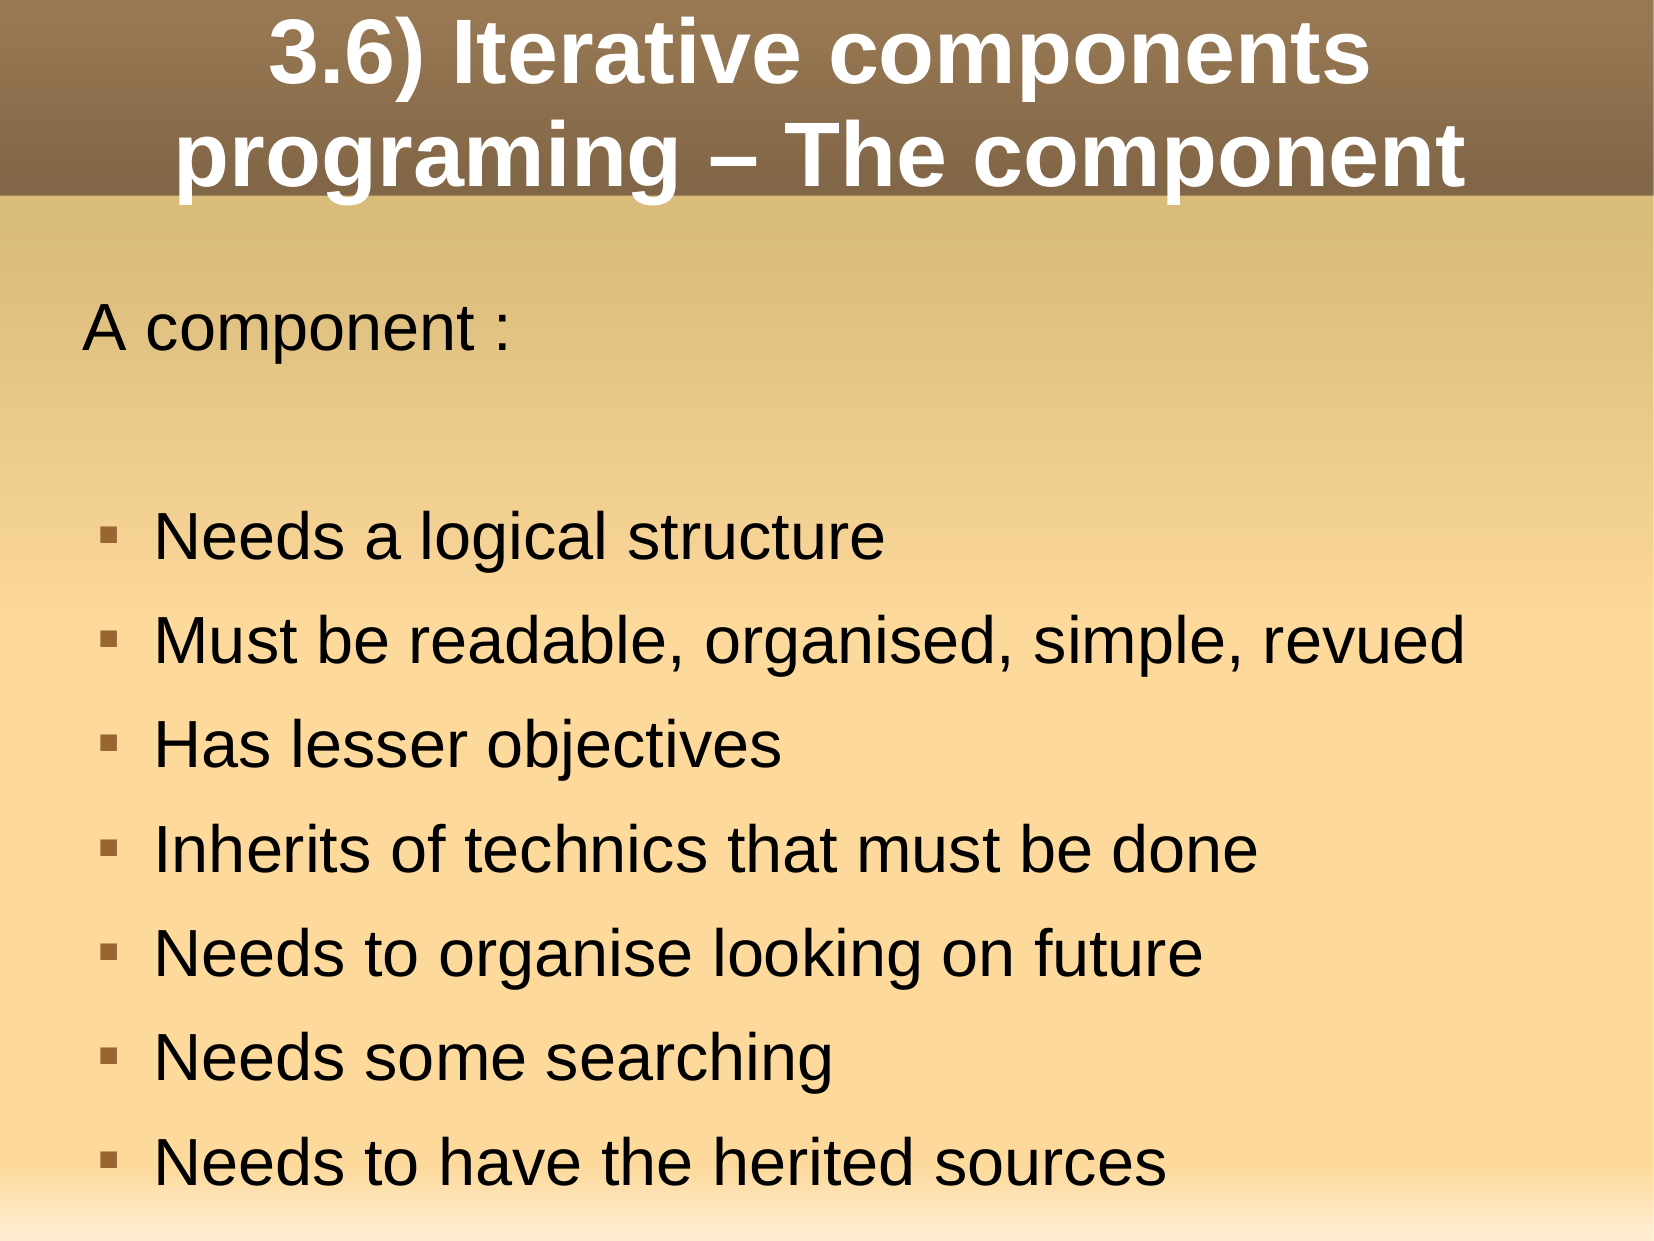

# 3.6) Iterative components programing – The component
A component :
Needs a logical structure
Must be readable, organised, simple, revued
Has lesser objectives
Inherits of technics that must be done
Needs to organise looking on future
Needs some searching
Needs to have the herited sources